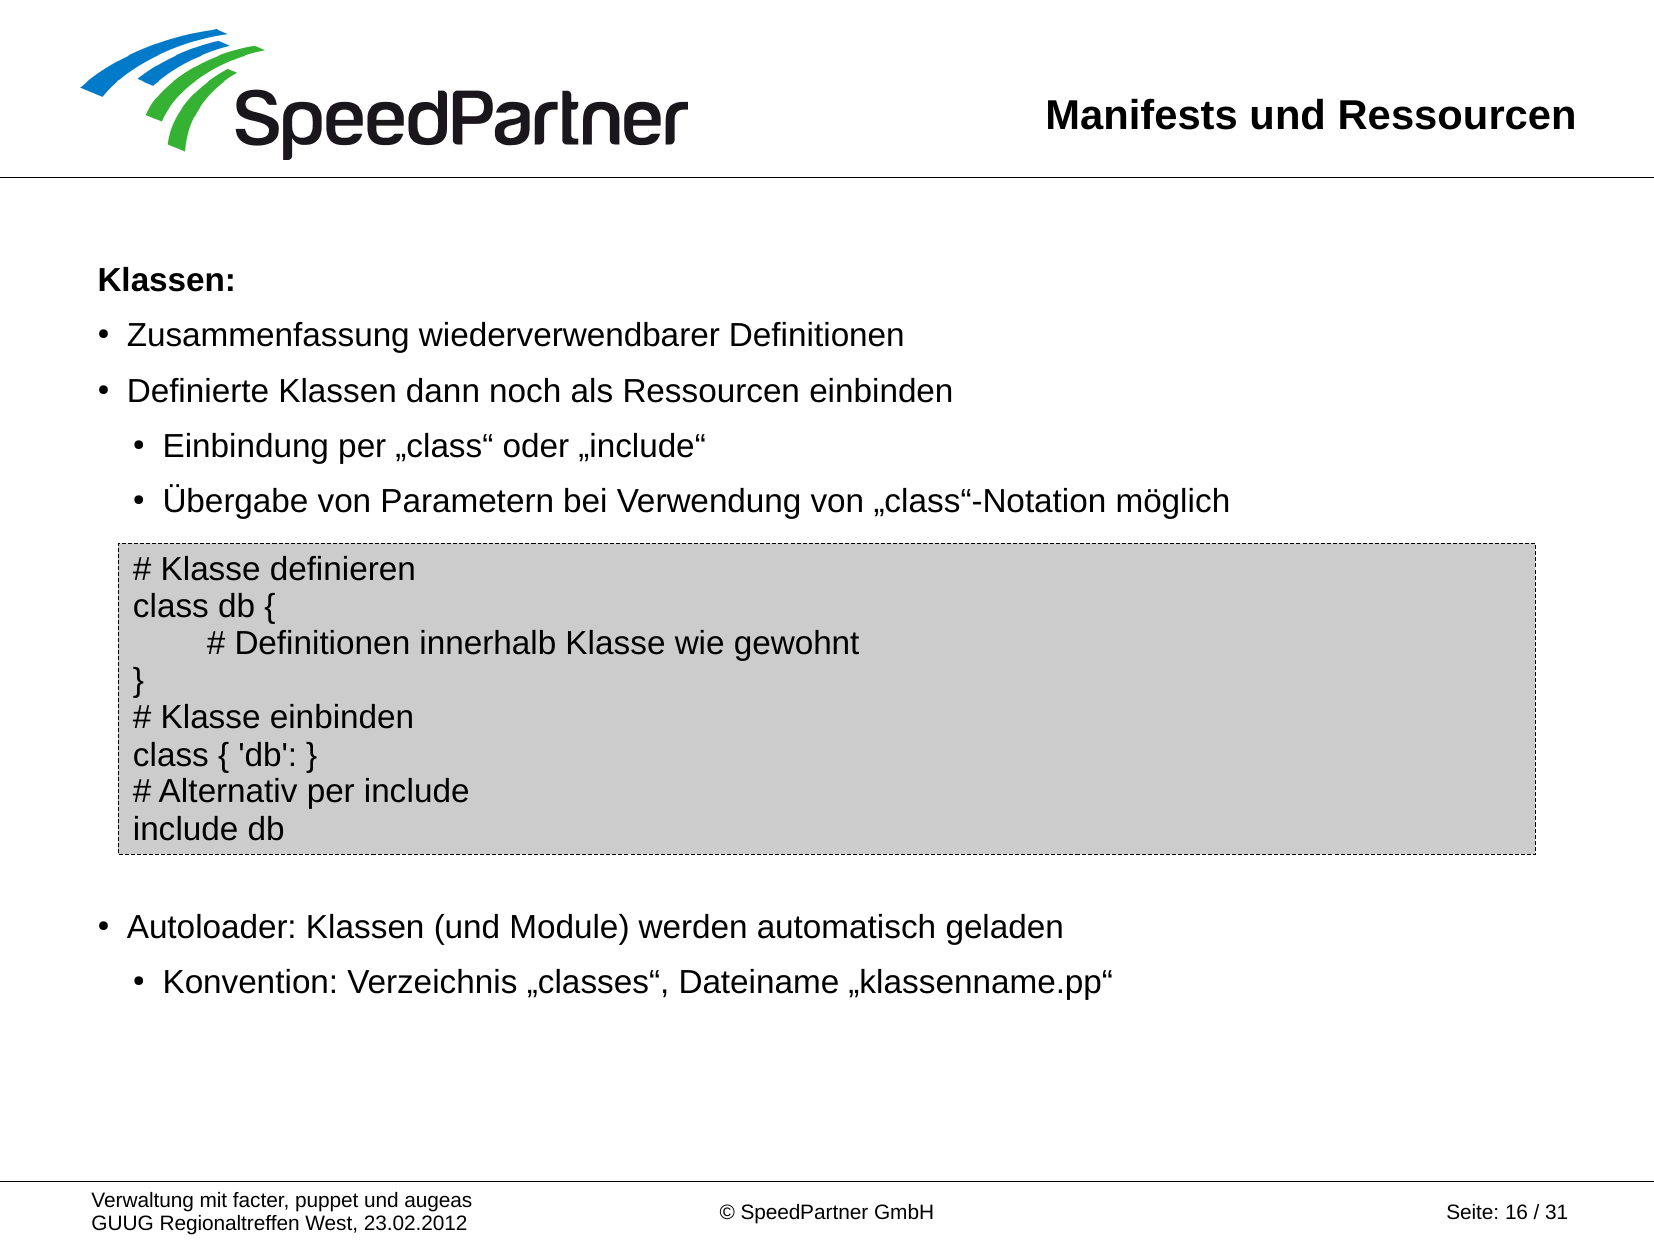

# Manifests und Ressourcen
Klassen:
Zusammenfassung wiederverwendbarer Definitionen
Definierte Klassen dann noch als Ressourcen einbinden
Einbindung per „class“ oder „include“
Übergabe von Parametern bei Verwendung von „class“-Notation möglich
Autoloader: Klassen (und Module) werden automatisch geladen
Konvention: Verzeichnis „classes“, Dateiname „klassenname.pp“
# Klasse definieren
class db {
 # Definitionen innerhalb Klasse wie gewohnt
}
# Klasse einbinden
class { 'db': }
# Alternativ per include
include db